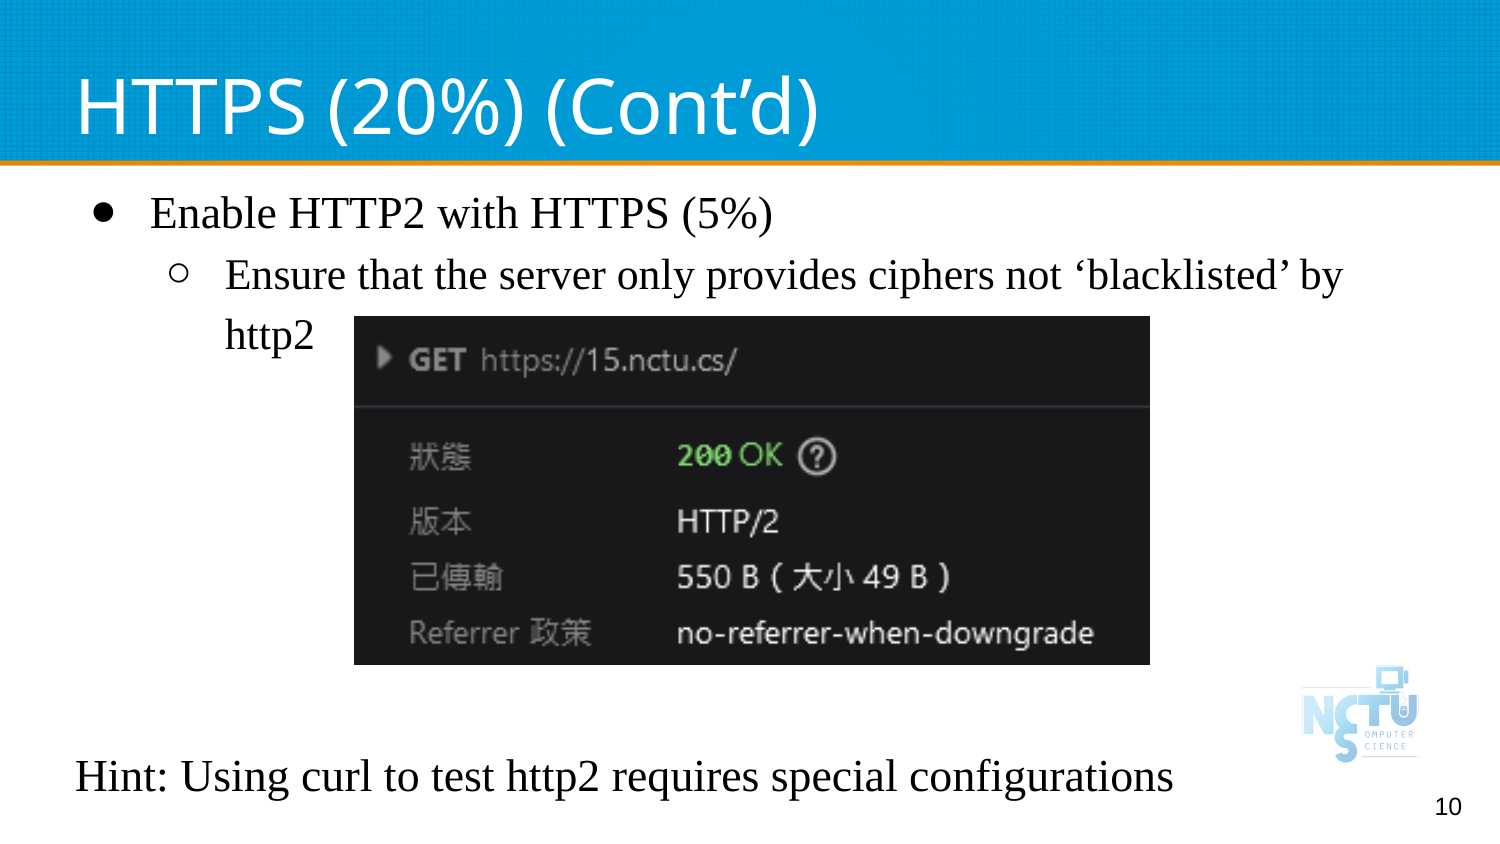

# HTTPS (20%) (Cont’d)
Enable HTTP2 with HTTPS (5%)
Ensure that the server only provides ciphers not ‘blacklisted’ by http2
Hint: Using curl to test http2 requires special configurations